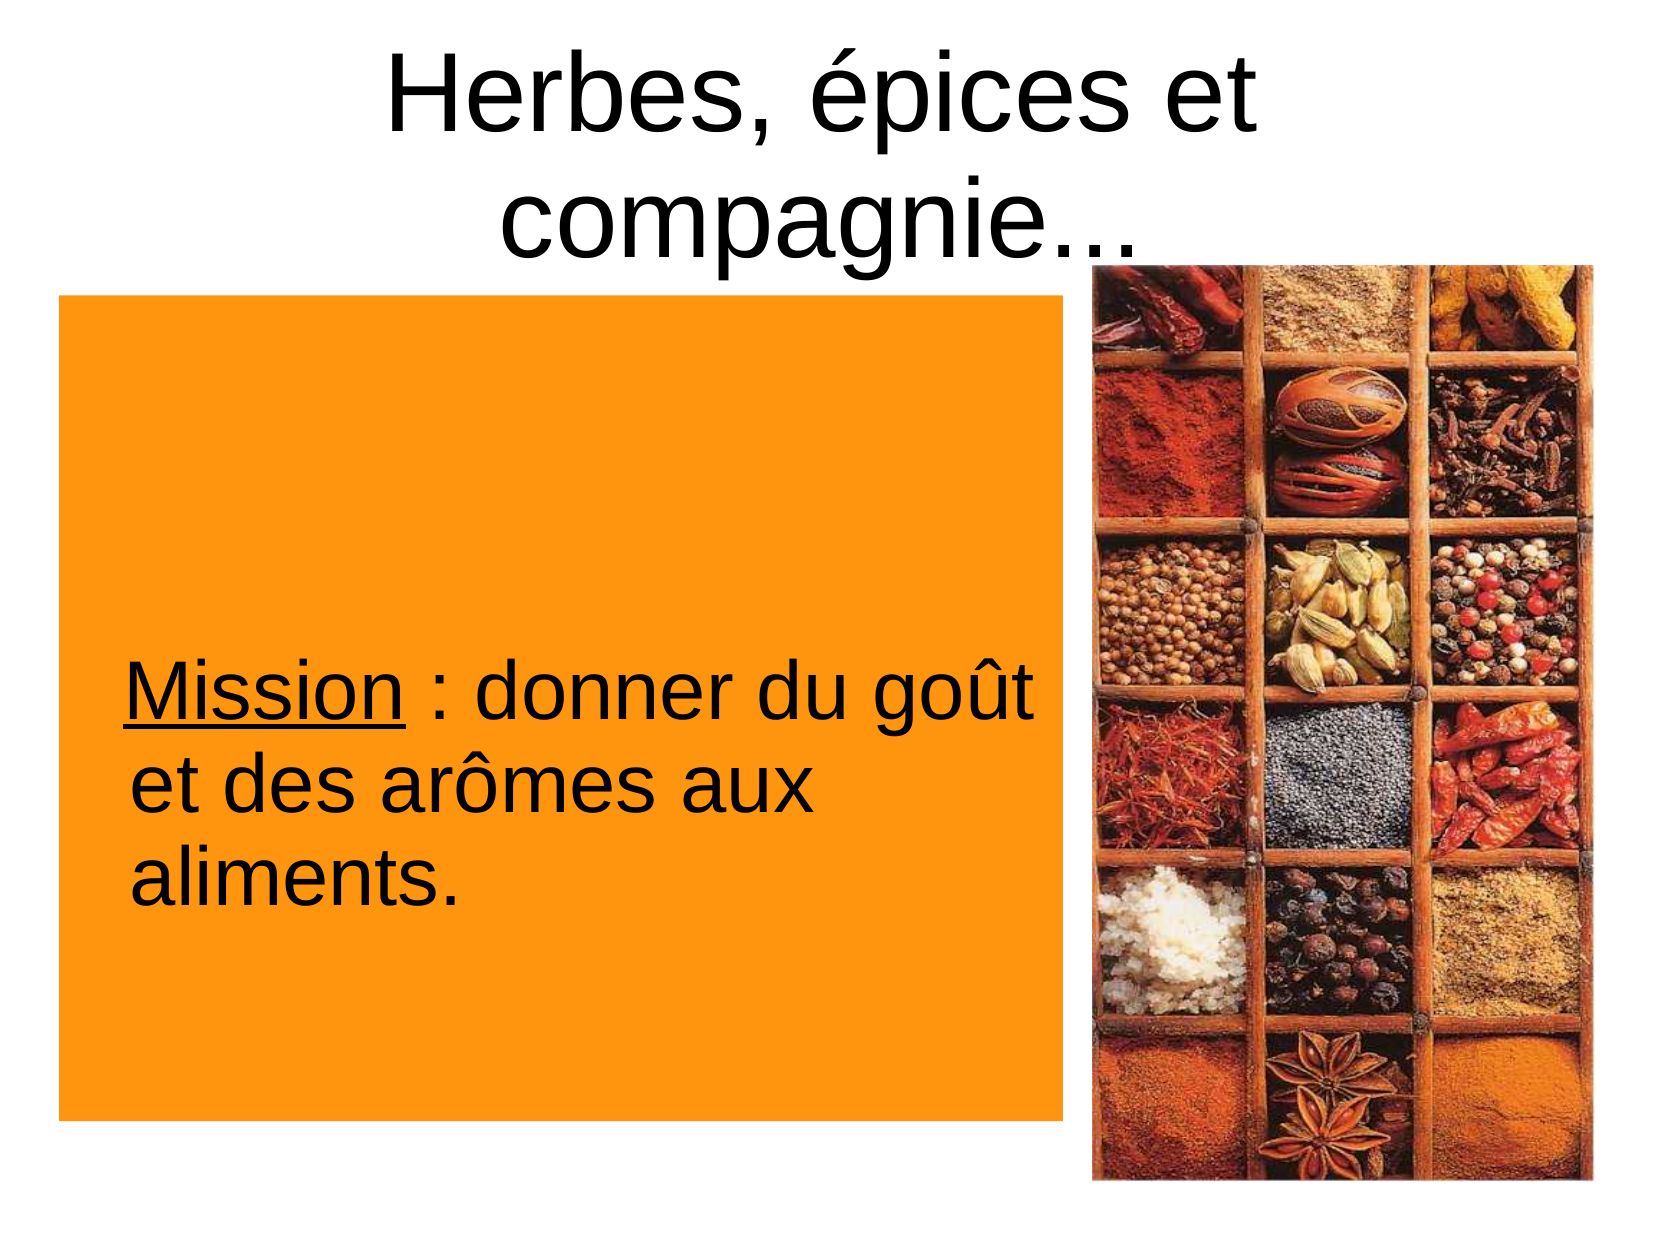

# Herbes, épices et compagnie...
 Mission : donner du goût et des arômes aux aliments.
70